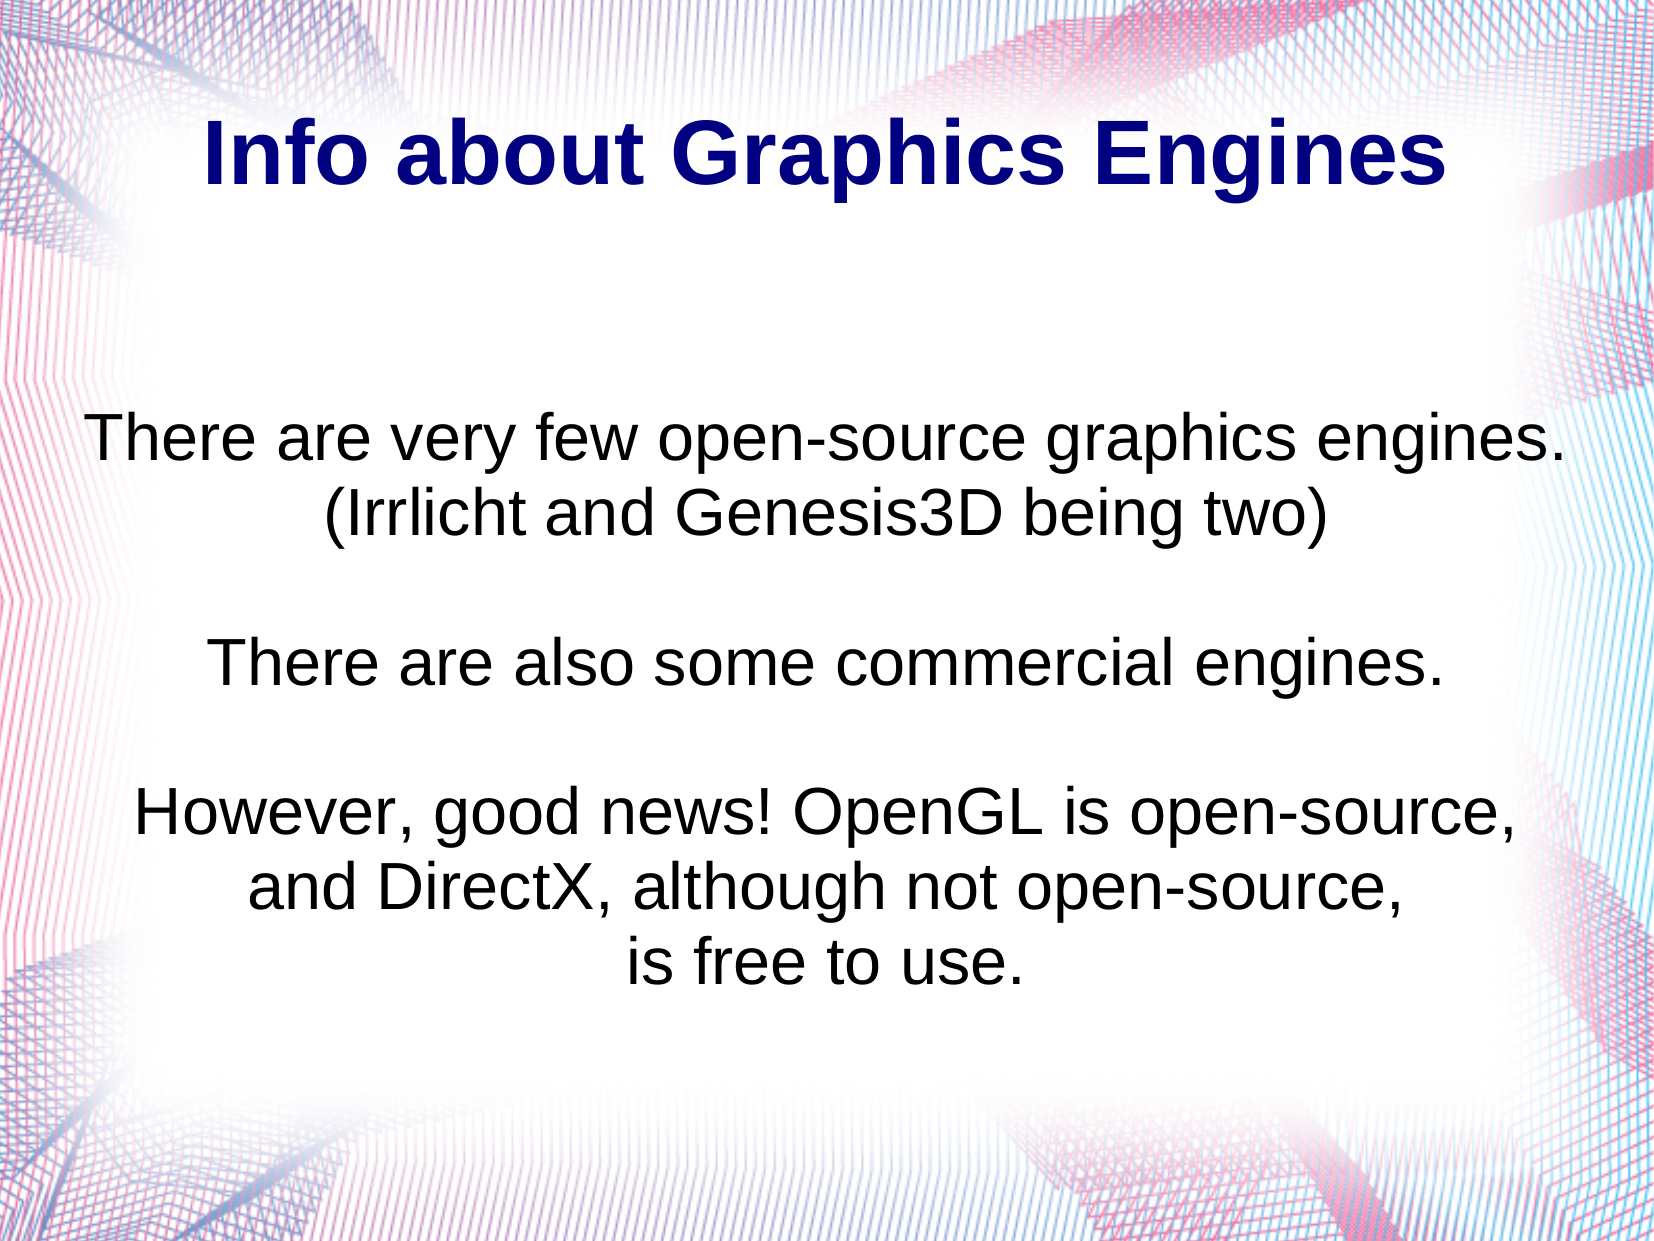

# Info about Graphics Engines
There are very few open-source graphics engines.
(Irrlicht and Genesis3D being two)
There are also some commercial engines.
However, good news! OpenGL is open-source,
and DirectX, although not open-source,
is free to use.